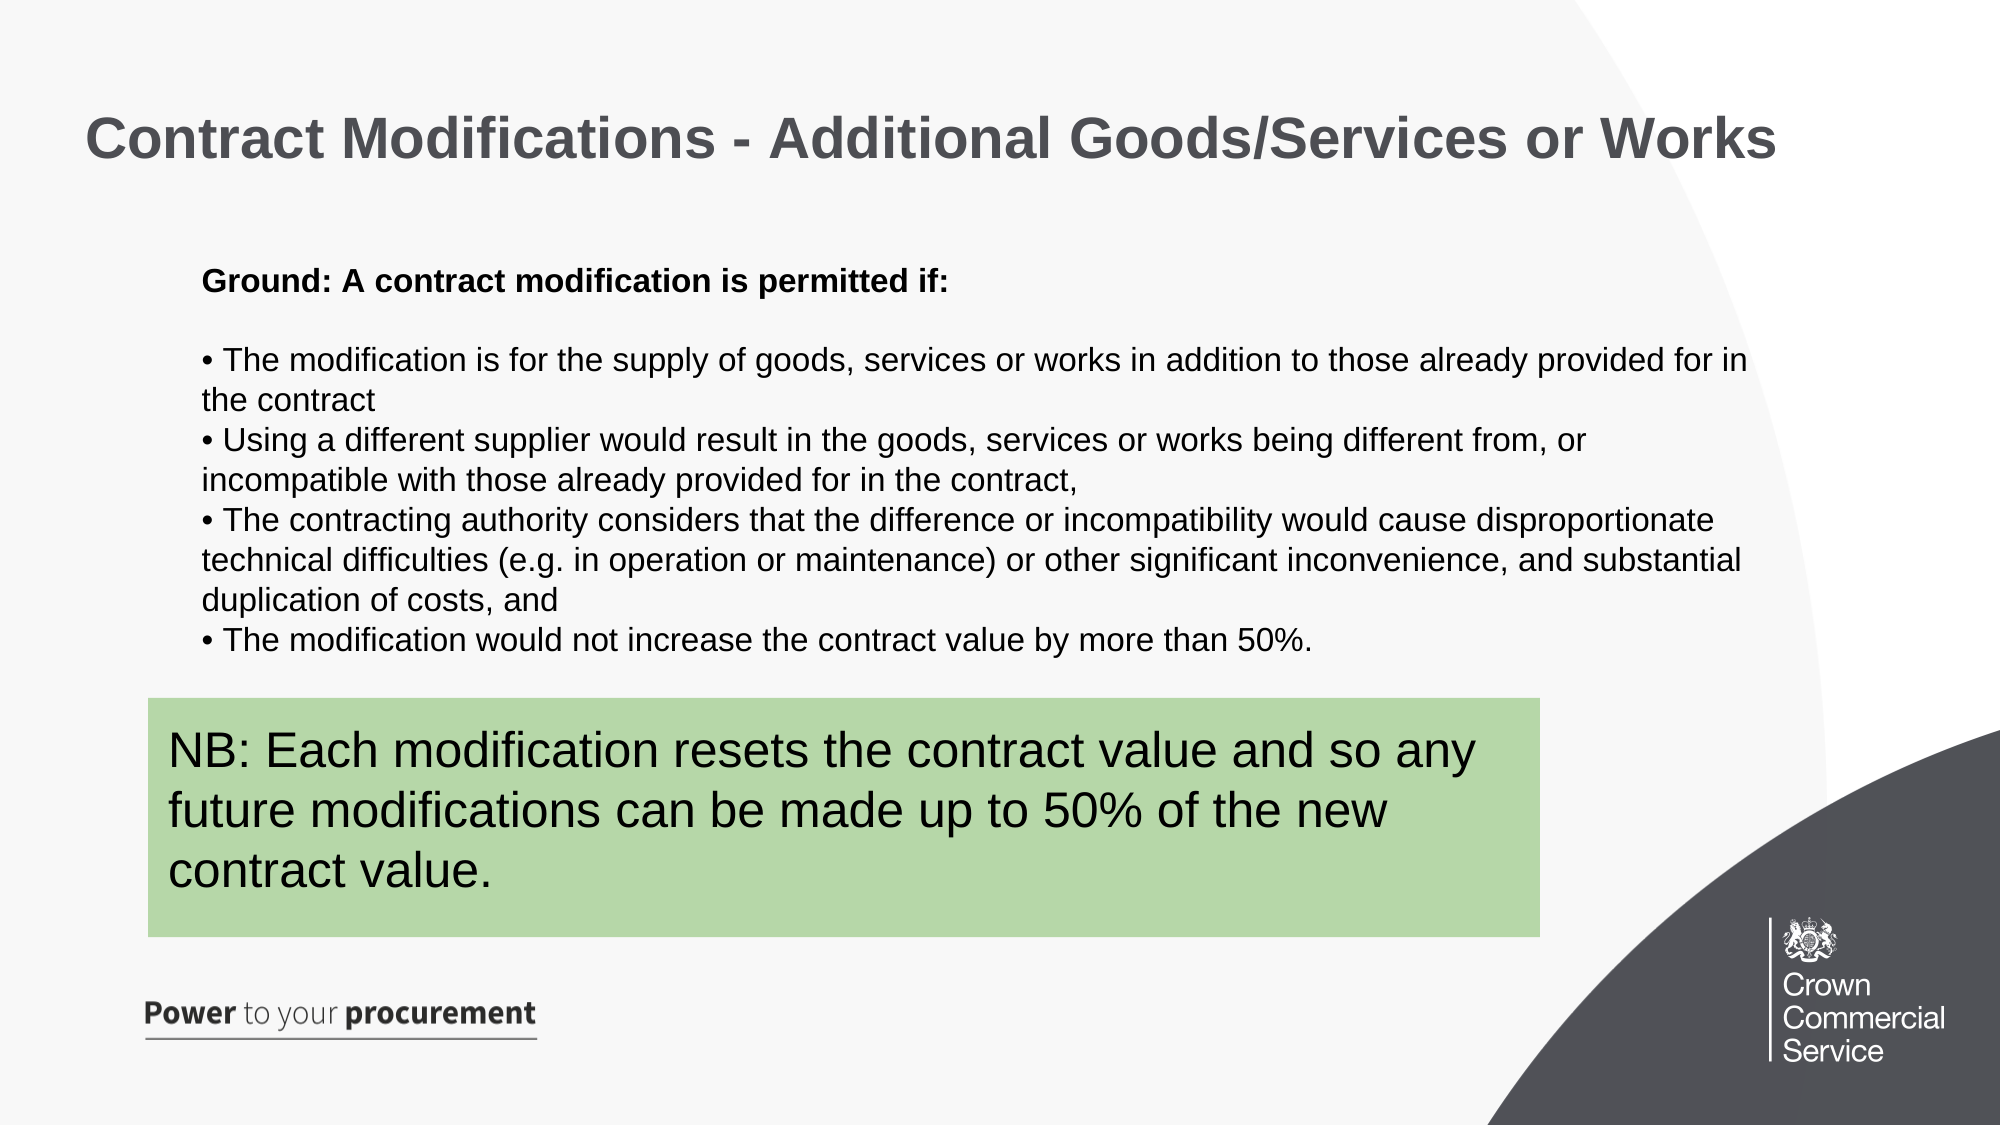

# Contract Modifications - Additional Goods/Services or Works
Ground: A contract modification is permitted if:
• The modification is for the supply of goods, services or works in addition to those already provided for in the contract
• Using a different supplier would result in the goods, services or works being different from, or incompatible with those already provided for in the contract,
• The contracting authority considers that the difference or incompatibility would cause disproportionate technical difficulties (e.g. in operation or maintenance) or other significant inconvenience, and substantial duplication of costs, and
• The modification would not increase the contract value by more than 50%.
NB: Each modification resets the contract value and so any future modifications can be made up to 50% of the new contract value.